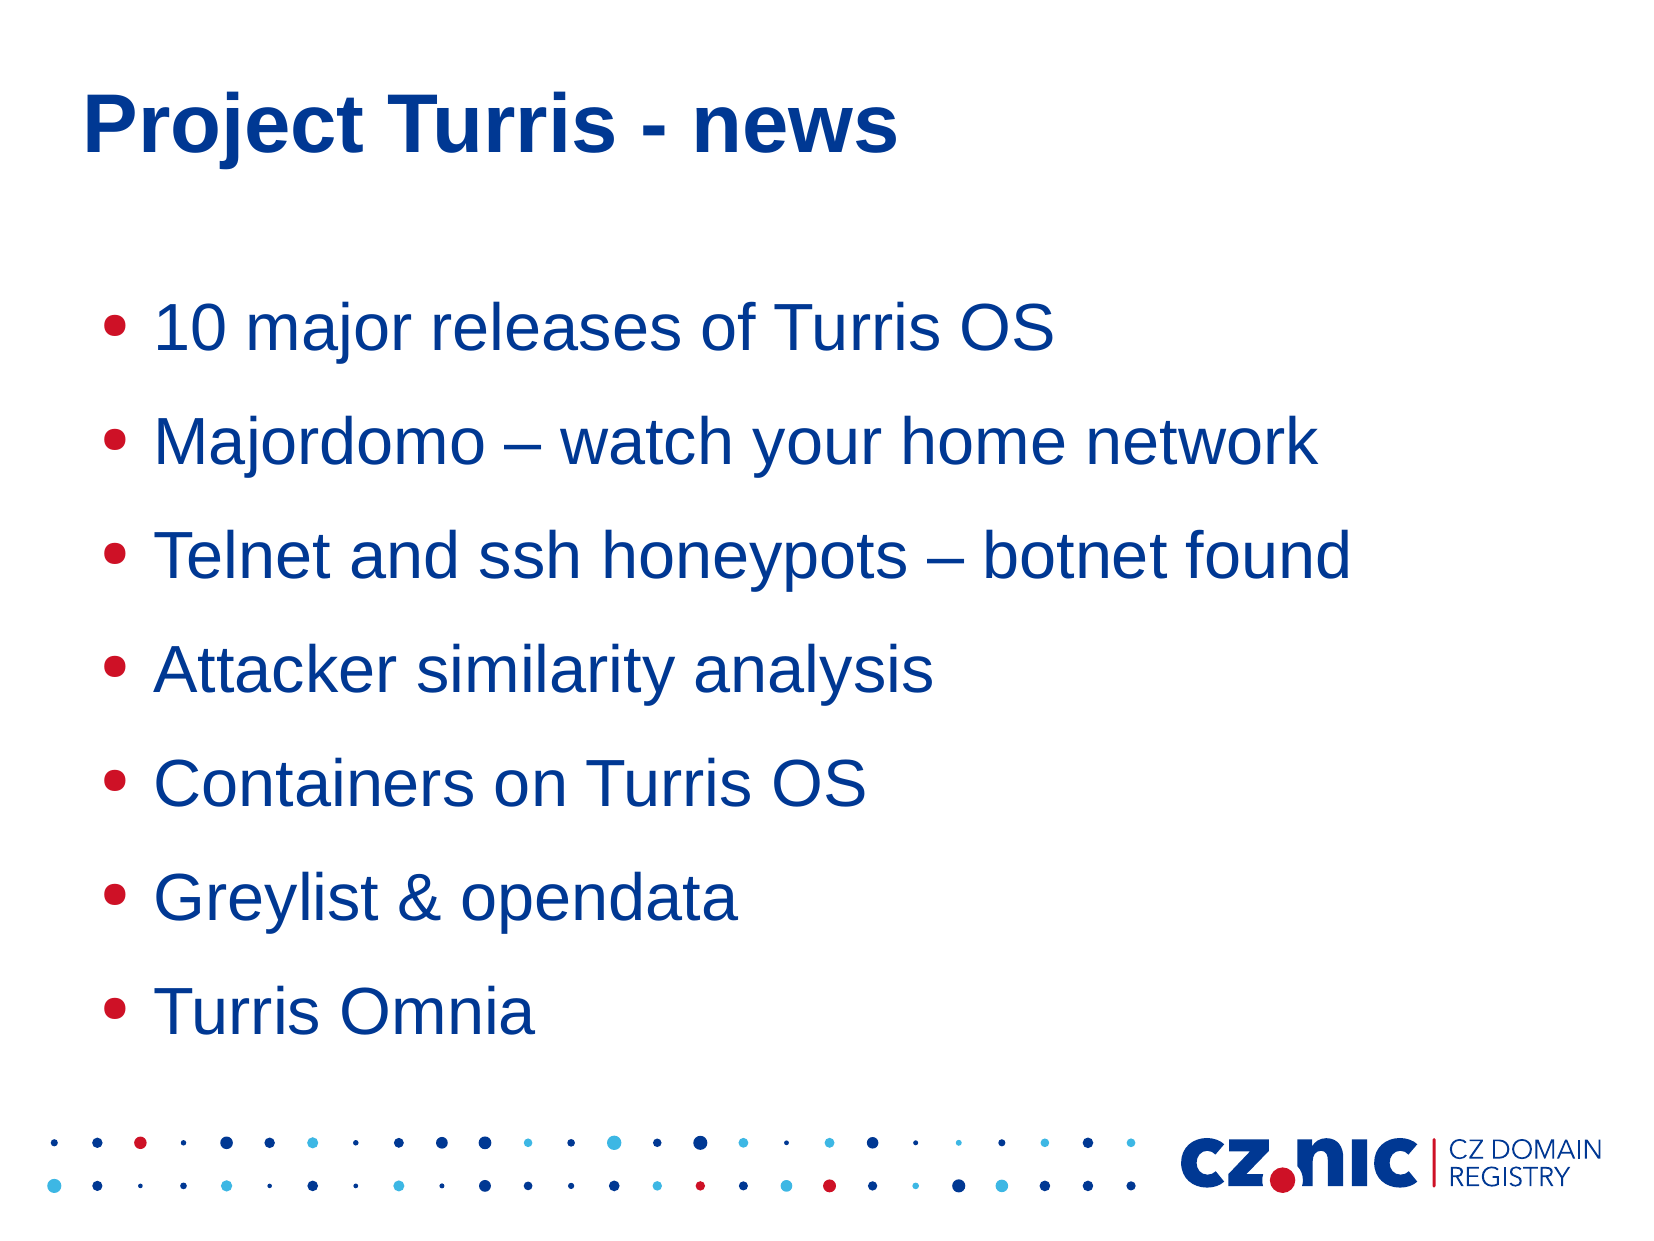

# Project Turris - news
10 major releases of Turris OS
Majordomo – watch your home network
Telnet and ssh honeypots – botnet found
Attacker similarity analysis
Containers on Turris OS
Greylist & opendata
Turris Omnia